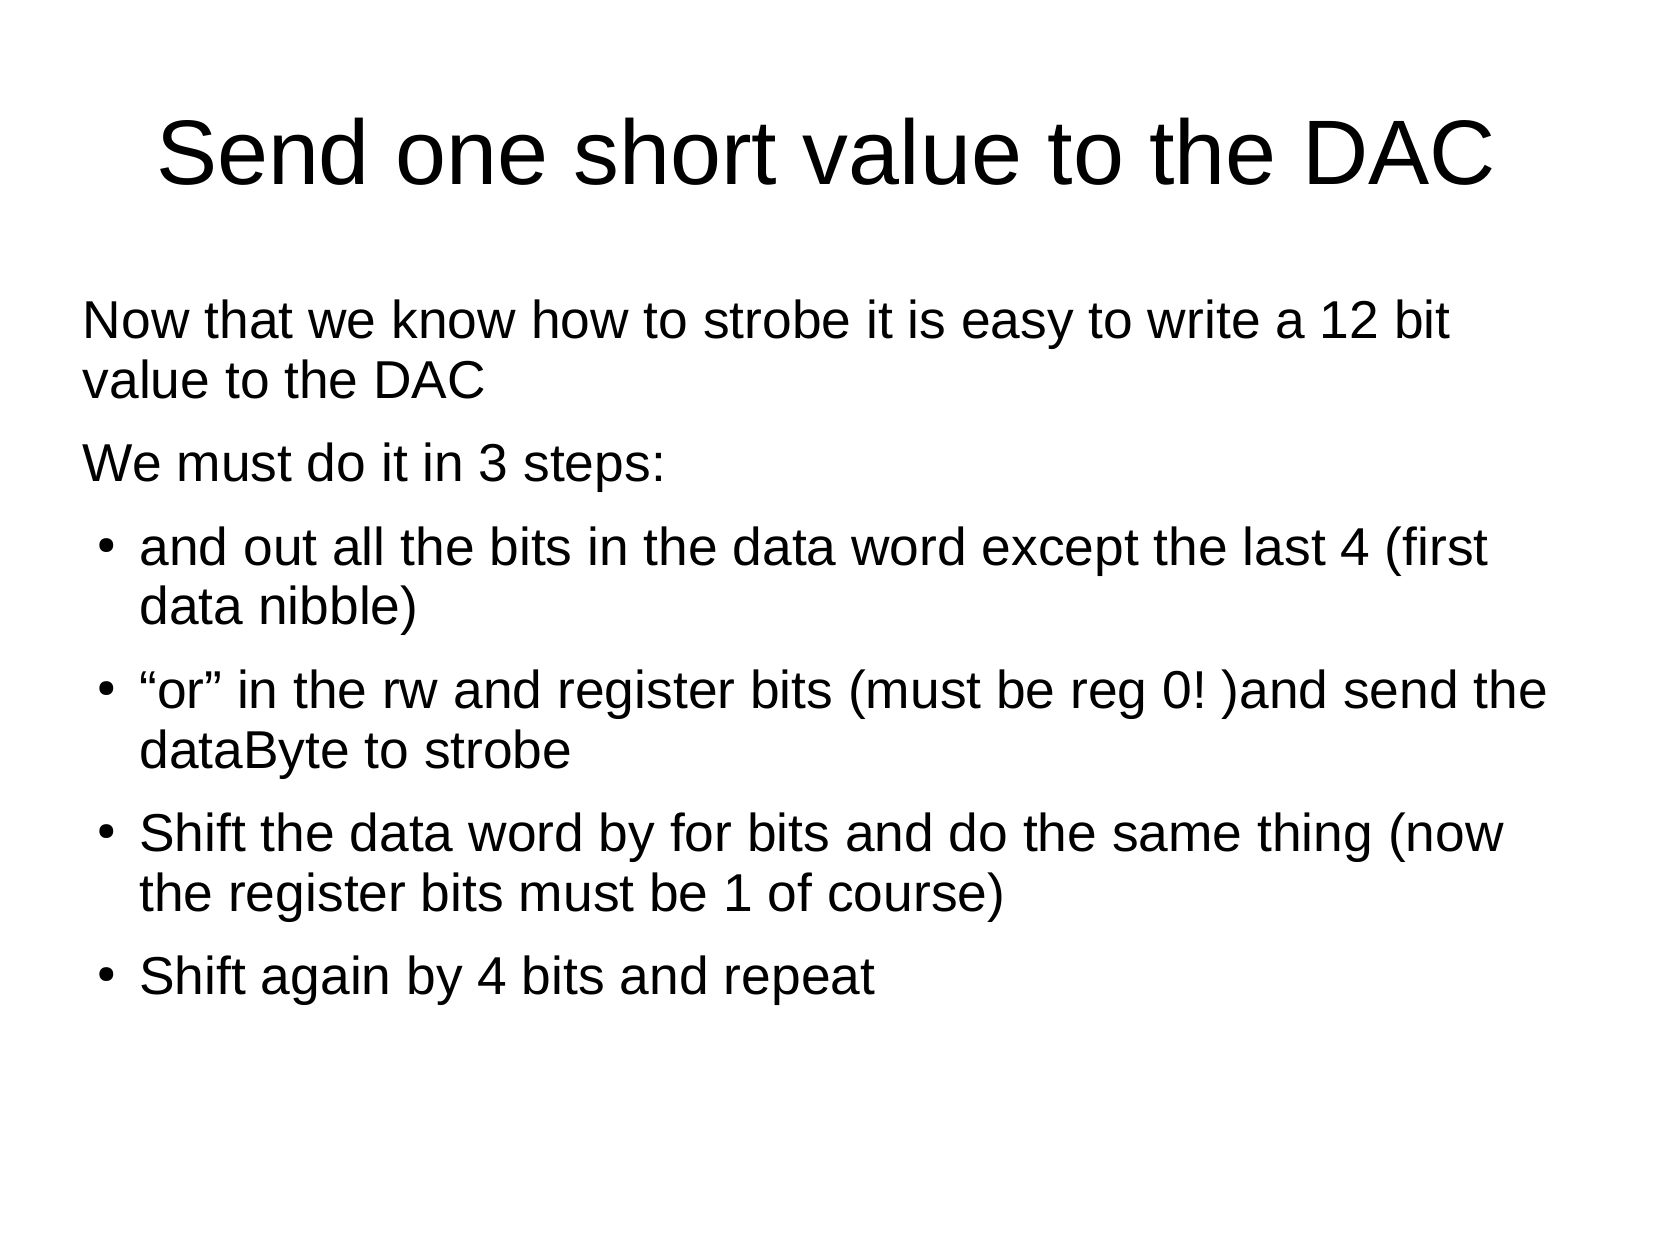

# Send one short value to the DAC
Now that we know how to strobe it is easy to write a 12 bit value to the DAC
We must do it in 3 steps:
and out all the bits in the data word except the last 4 (first data nibble)
“or” in the rw and register bits (must be reg 0! )and send the dataByte to strobe
Shift the data word by for bits and do the same thing (now the register bits must be 1 of course)
Shift again by 4 bits and repeat